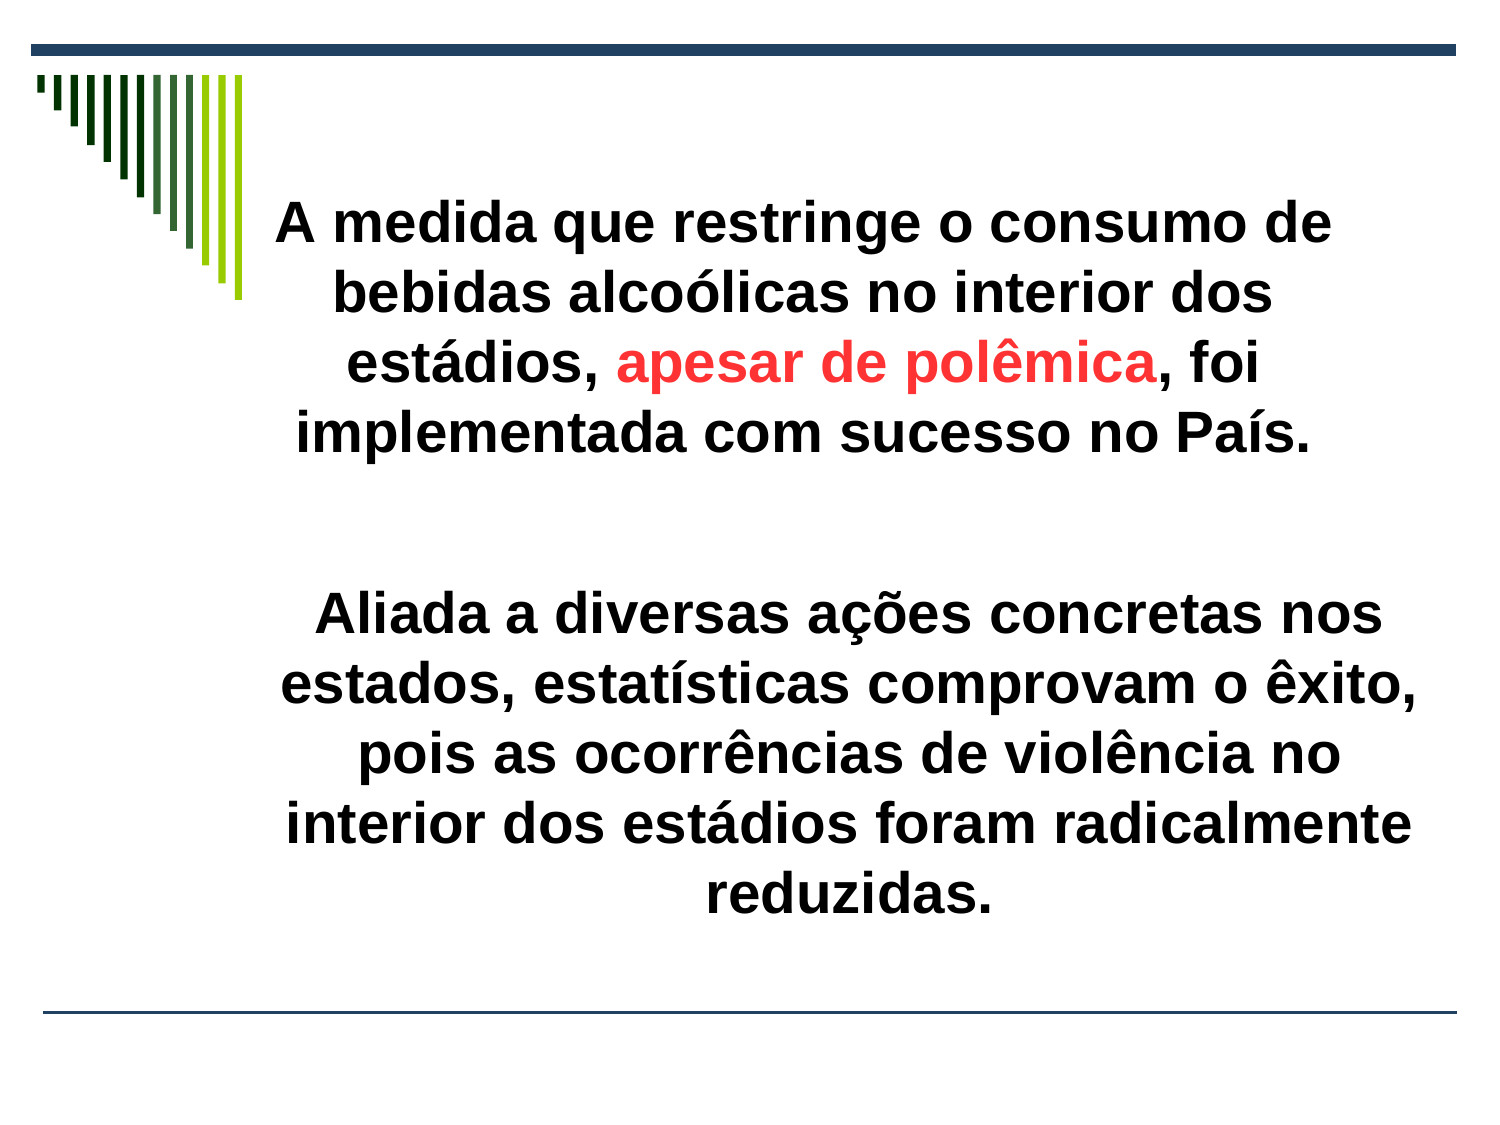

# A medida que restringe o consumo de bebidas alcoólicas no interior dos estádios, apesar de polêmica, foi implementada com sucesso no País.
Aliada a diversas ações concretas nos estados, estatísticas comprovam o êxito, pois as ocorrências de violência no interior dos estádios foram radicalmente reduzidas.